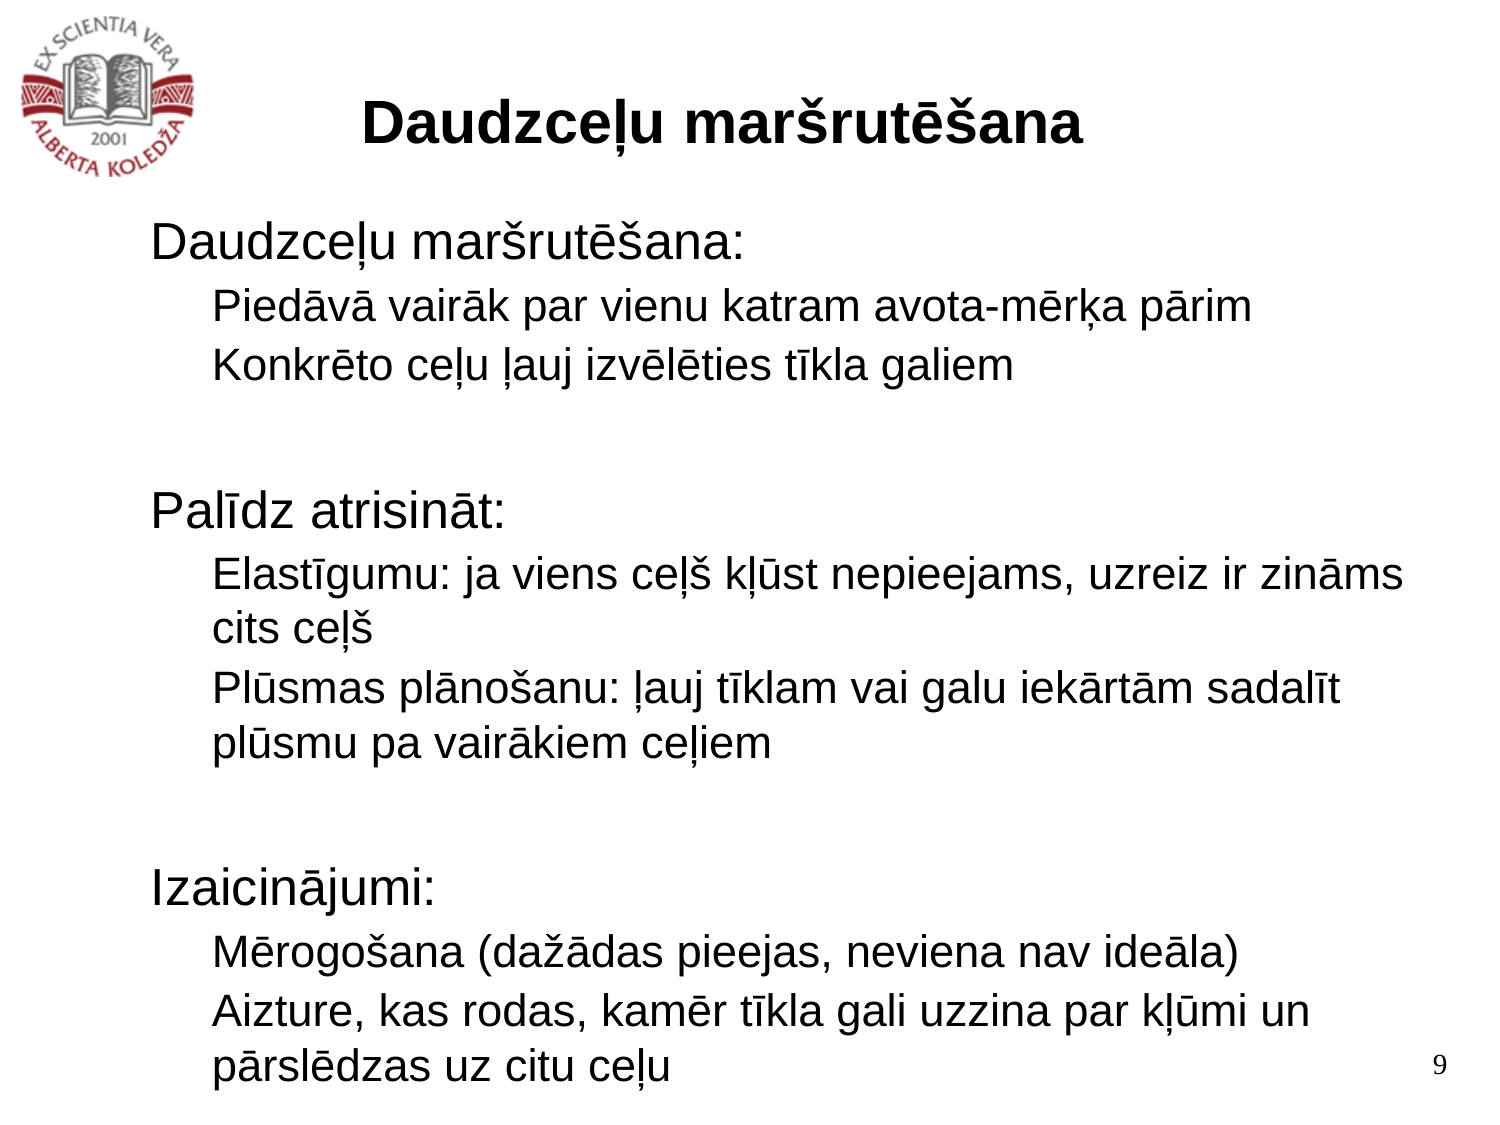

# Daudzceļu maršrutēšana
Daudzceļu maršrutēšana:
Piedāvā vairāk par vienu katram avota-mērķa pārim
Konkrēto ceļu ļauj izvēlēties tīkla galiem
Palīdz atrisināt:
Elastīgumu: ja viens ceļš kļūst nepieejams, uzreiz ir zināms cits ceļš
Plūsmas plānošanu: ļauj tīklam vai galu iekārtām sadalīt plūsmu pa vairākiem ceļiem
Izaicinājumi:
Mērogošana (dažādas pieejas, neviena nav ideāla)
Aizture, kas rodas, kamēr tīkla gali uzzina par kļūmi un pārslēdzas uz citu ceļu
9